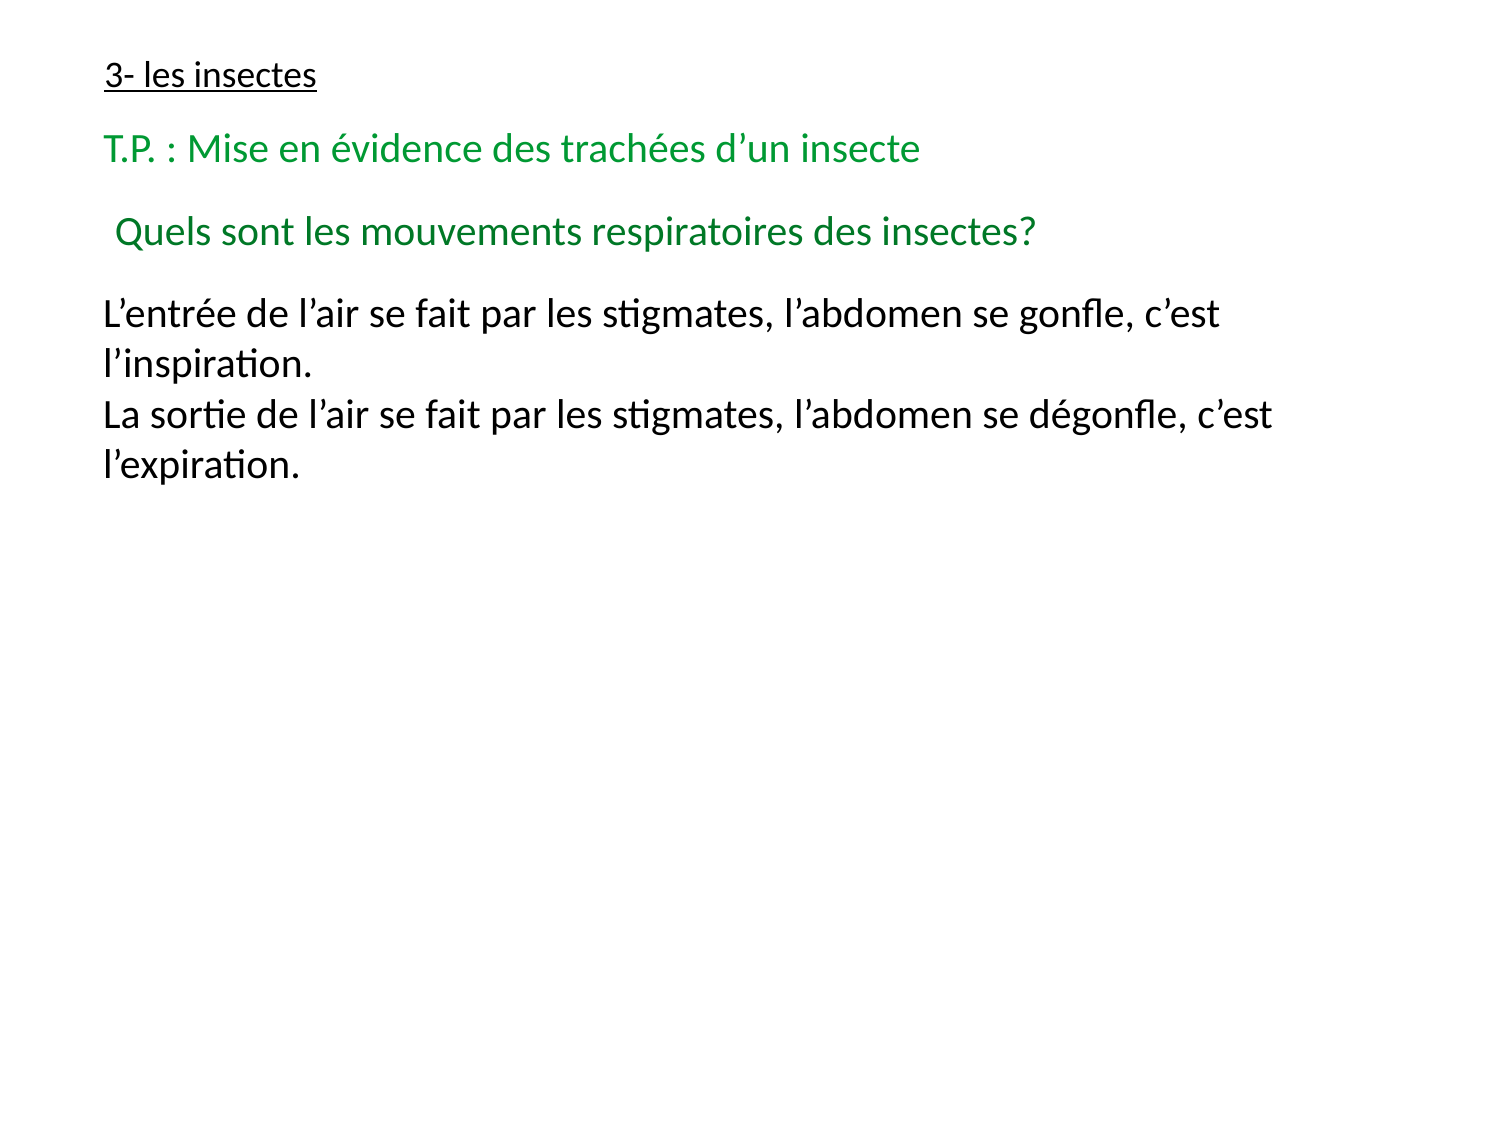

3- les insectes
T.P. : Mise en évidence des trachées d’un insecte
Quels sont les mouvements respiratoires des insectes?
L’entrée de l’air se fait par les stigmates, l’abdomen se gonfle, c’est l’inspiration.
La sortie de l’air se fait par les stigmates, l’abdomen se dégonfle, c’est l’expiration.